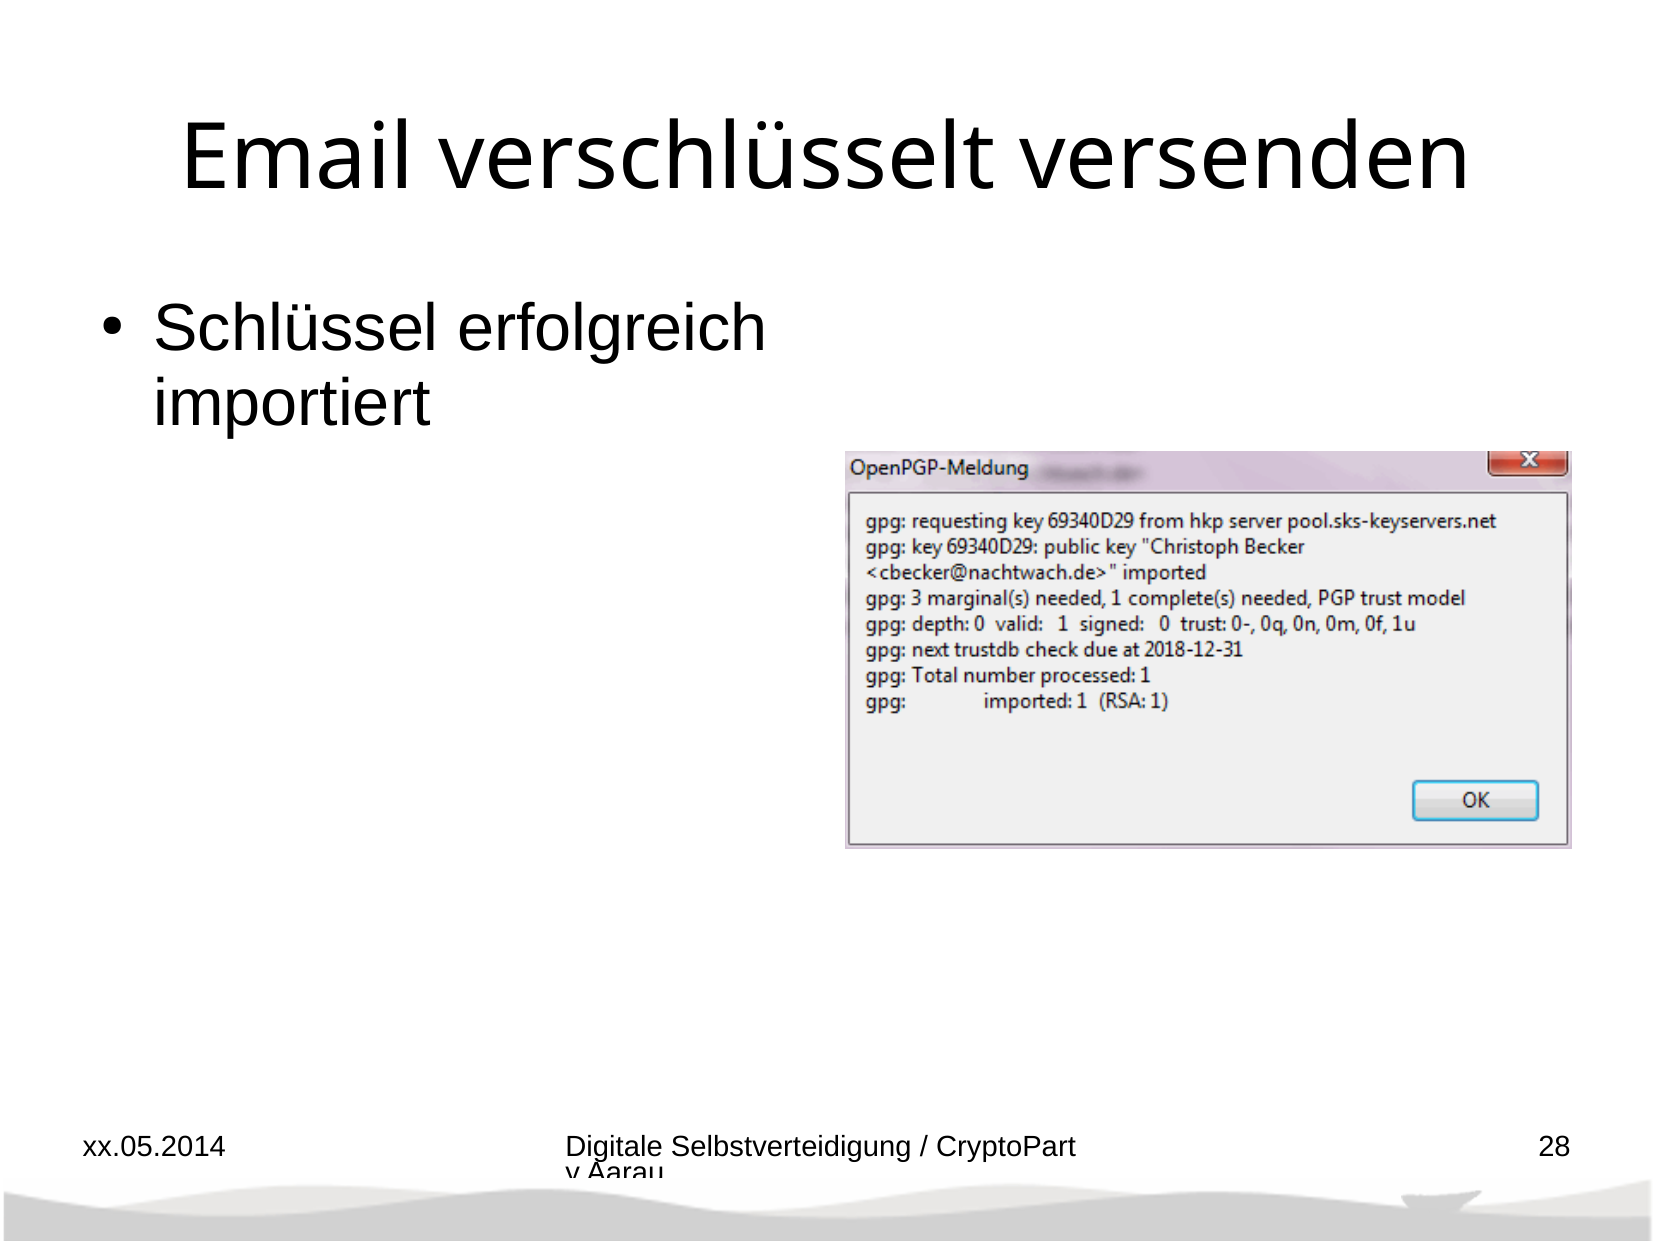

# Email verschlüsselt versenden
Schlüssel erfolgreich importiert
xx.05.2014
Digitale Selbstverteidigung / CryptoParty Aarau
28